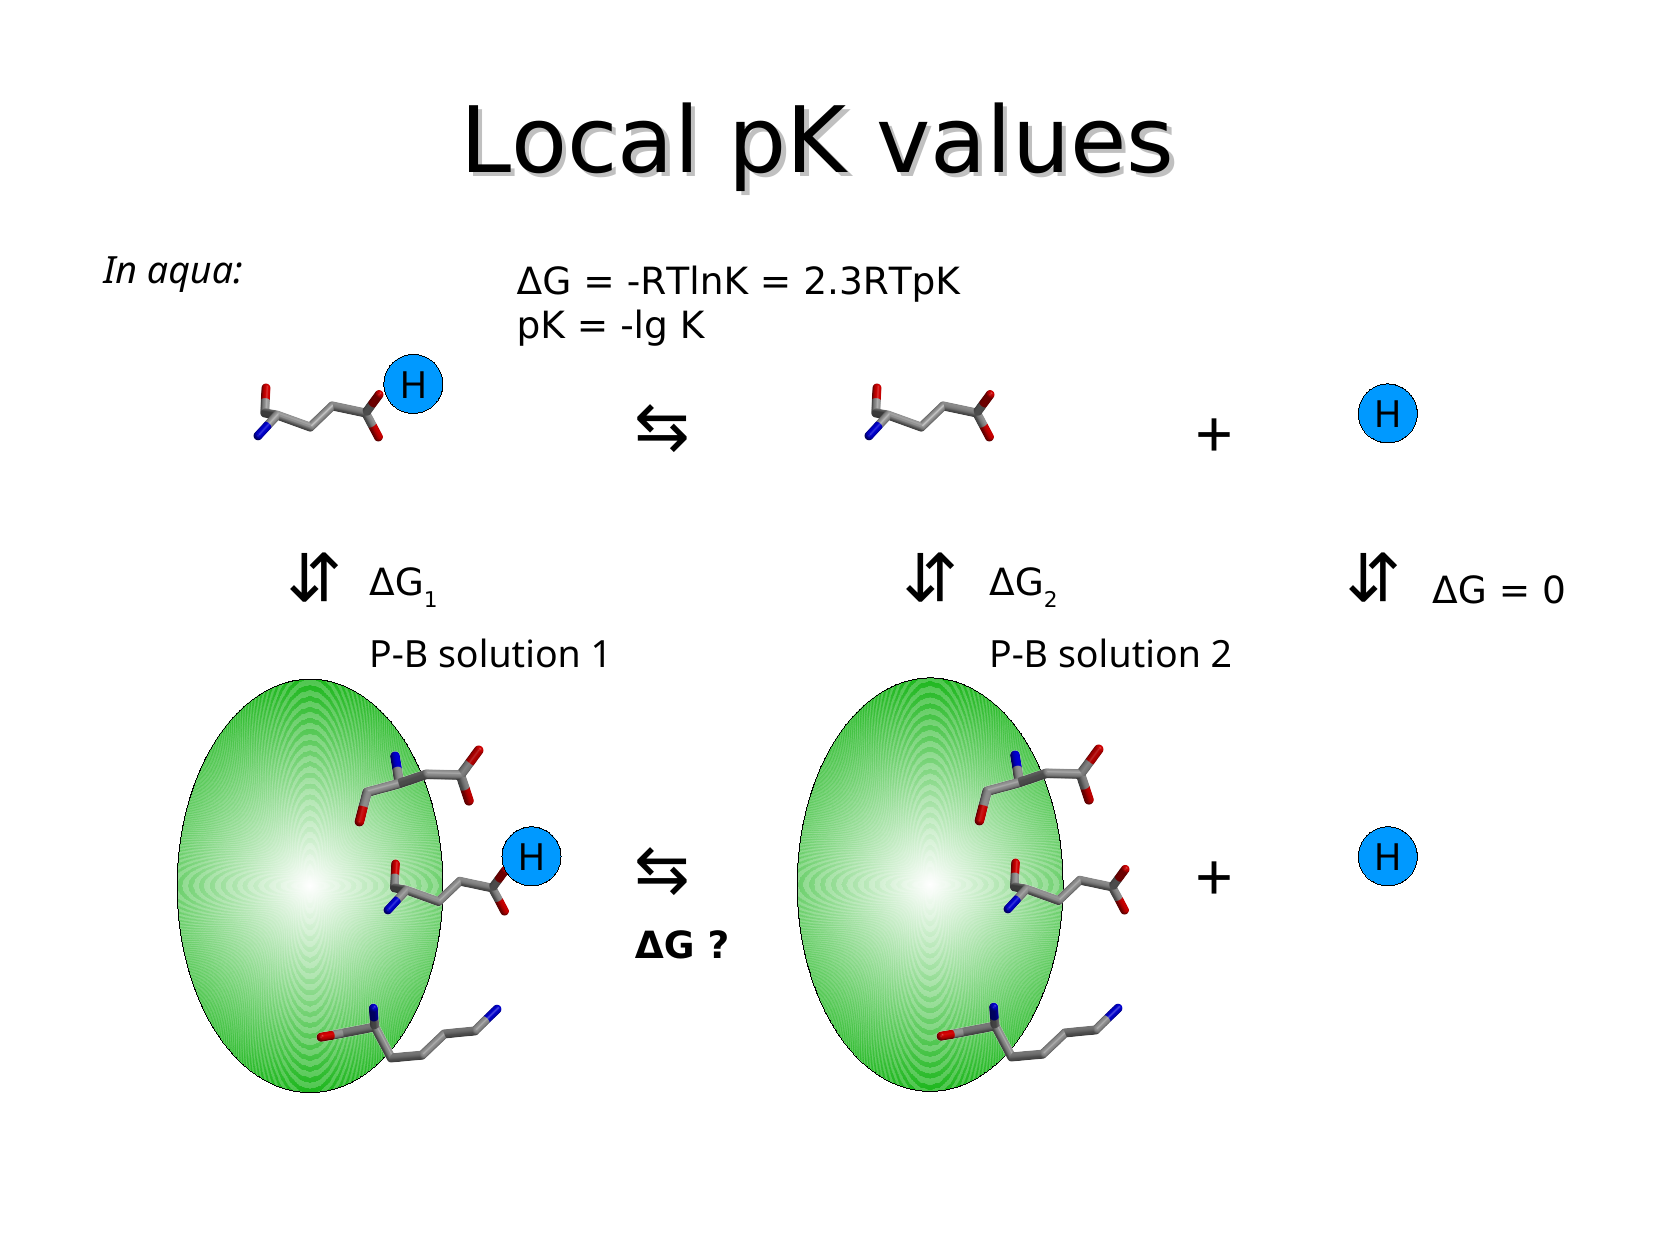

# Local pK values
In aqua:
ΔG = -RTlnK = 2.3RTpK
pK = -lg K
H
⇆
+
H
⇆
⇆
⇆
ΔG1
ΔG2
ΔG = 0
P-B solution 1
P-B solution 2
⇆
+
H
H
ΔG ?